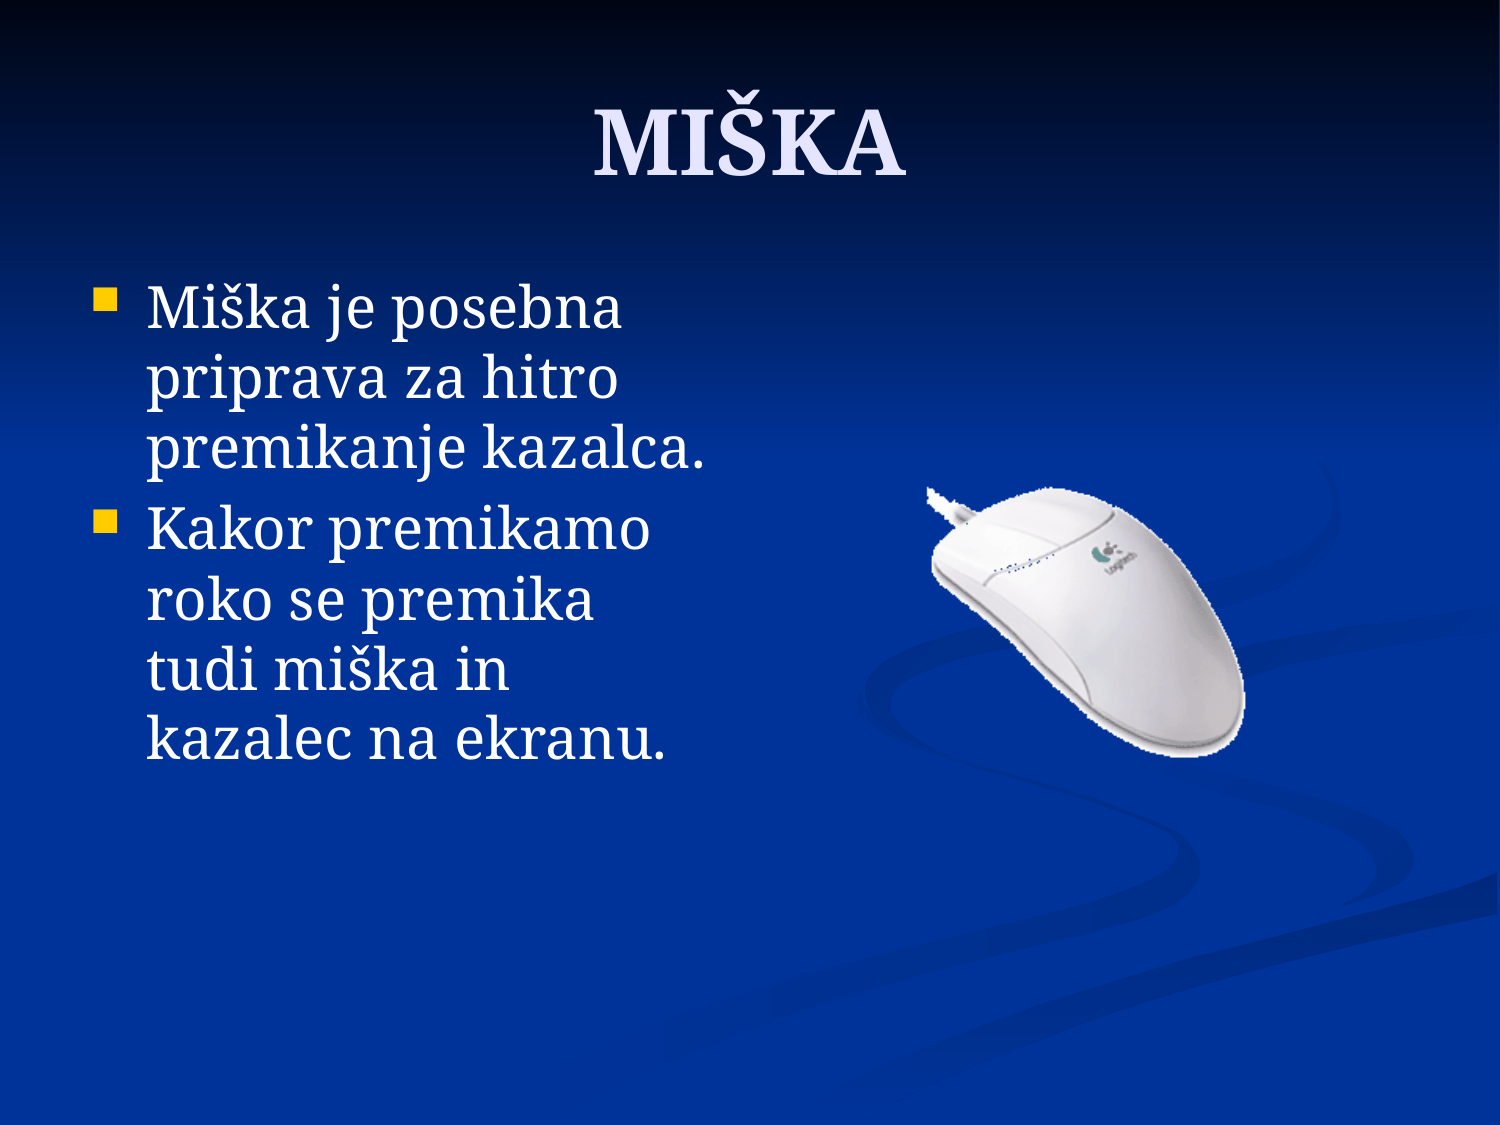

| |
| --- |
| |
| --- |
| |
| --- |
# MIŠKA
Miška je posebna priprava za hitro premikanje kazalca.
Kakor premikamo roko se premika tudi miška in kazalec na ekranu.